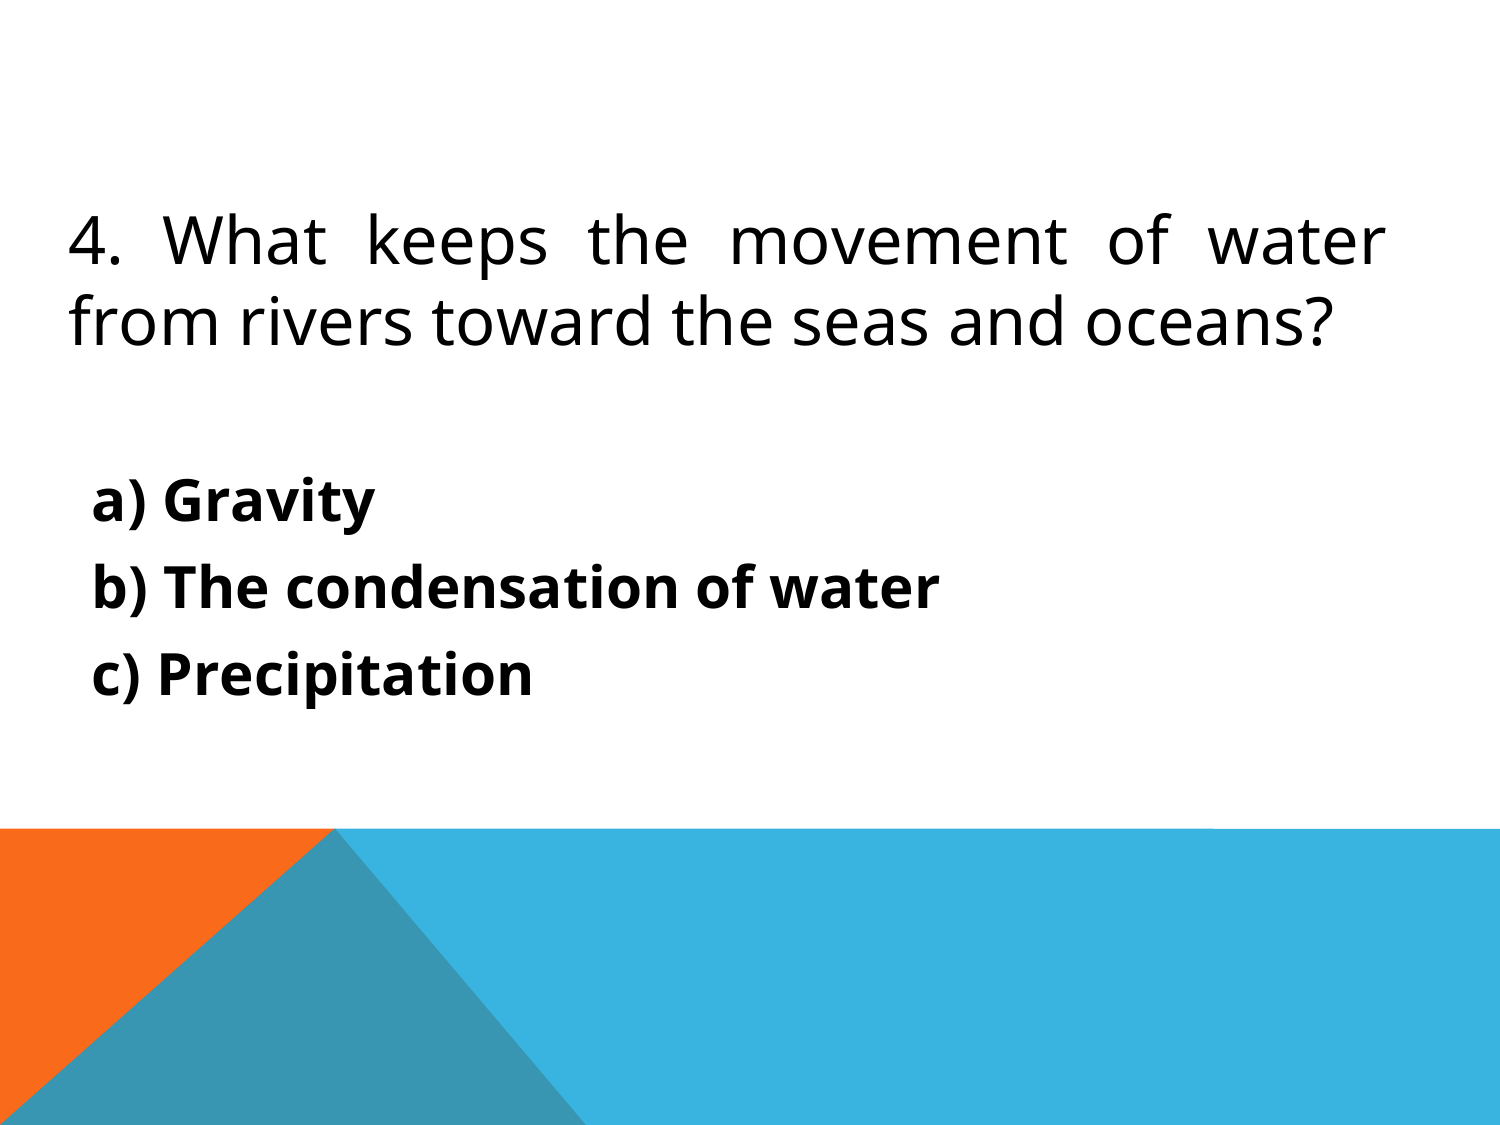

# 4. What keeps the movement of water from rivers toward the seas and oceans?
a) Gravity
b) The condensation of water
c) Precipitation